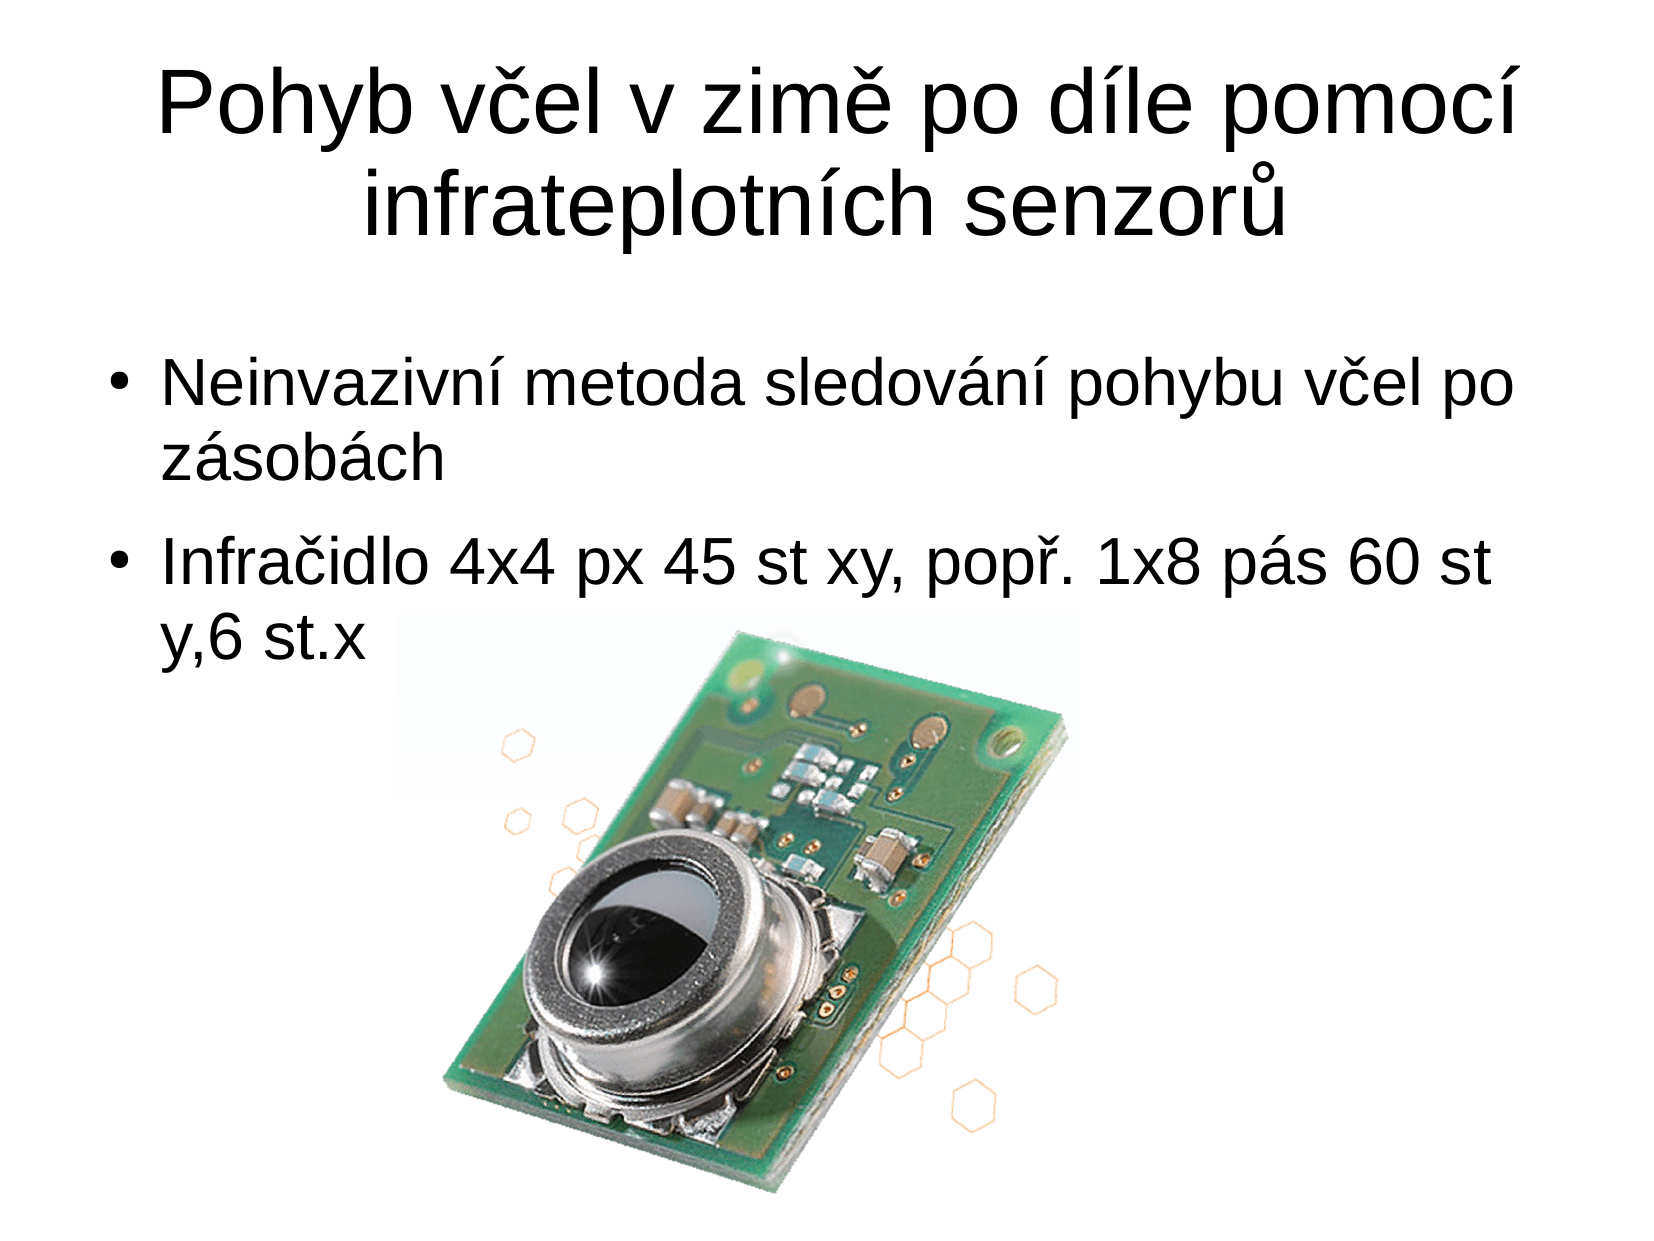

# Pohyb včel v zimě po díle pomocí infrateplotních senzorů
Neinvazivní metoda sledování pohybu včel po zásobách
Infračidlo 4x4 px 45 st xy, popř. 1x8 pás 60 st y,6 st.x